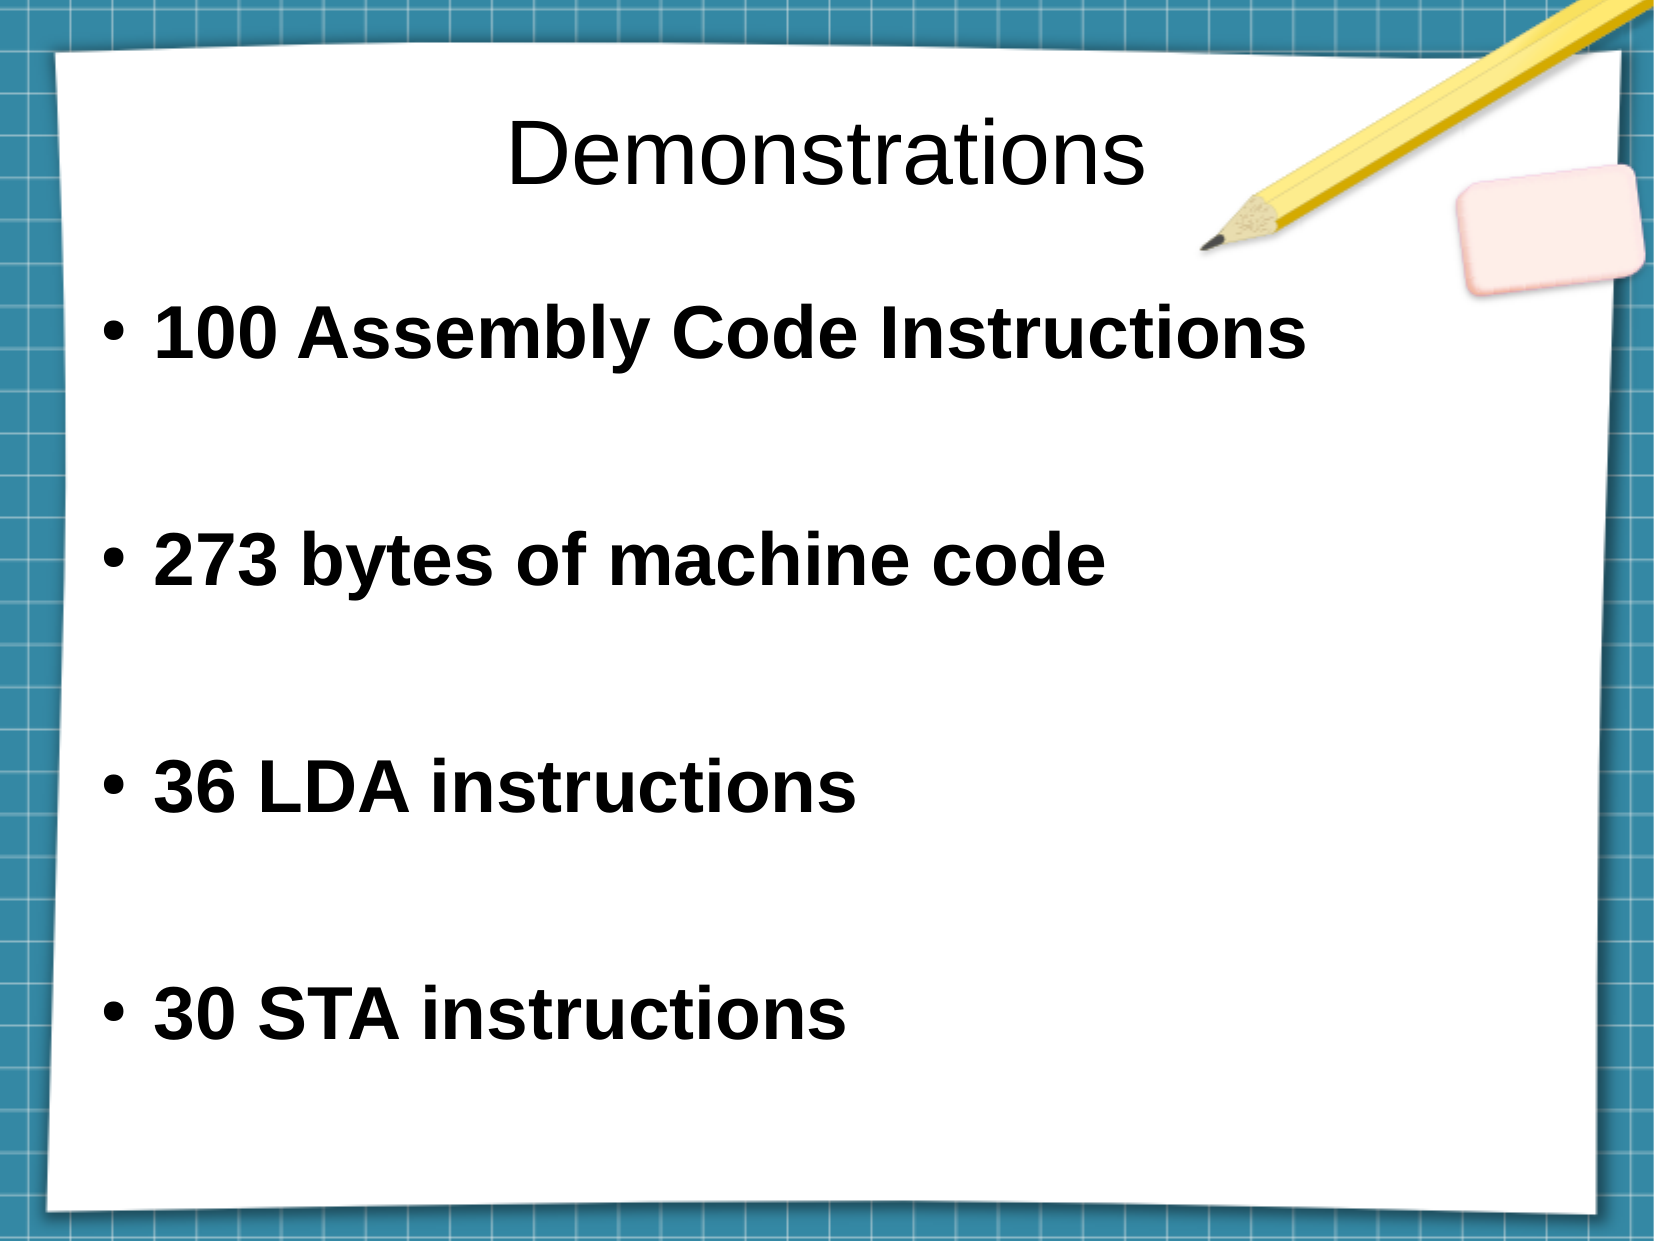

# Demonstrations
100 Assembly Code Instructions
273 bytes of machine code
36 LDA instructions
30 STA instructions